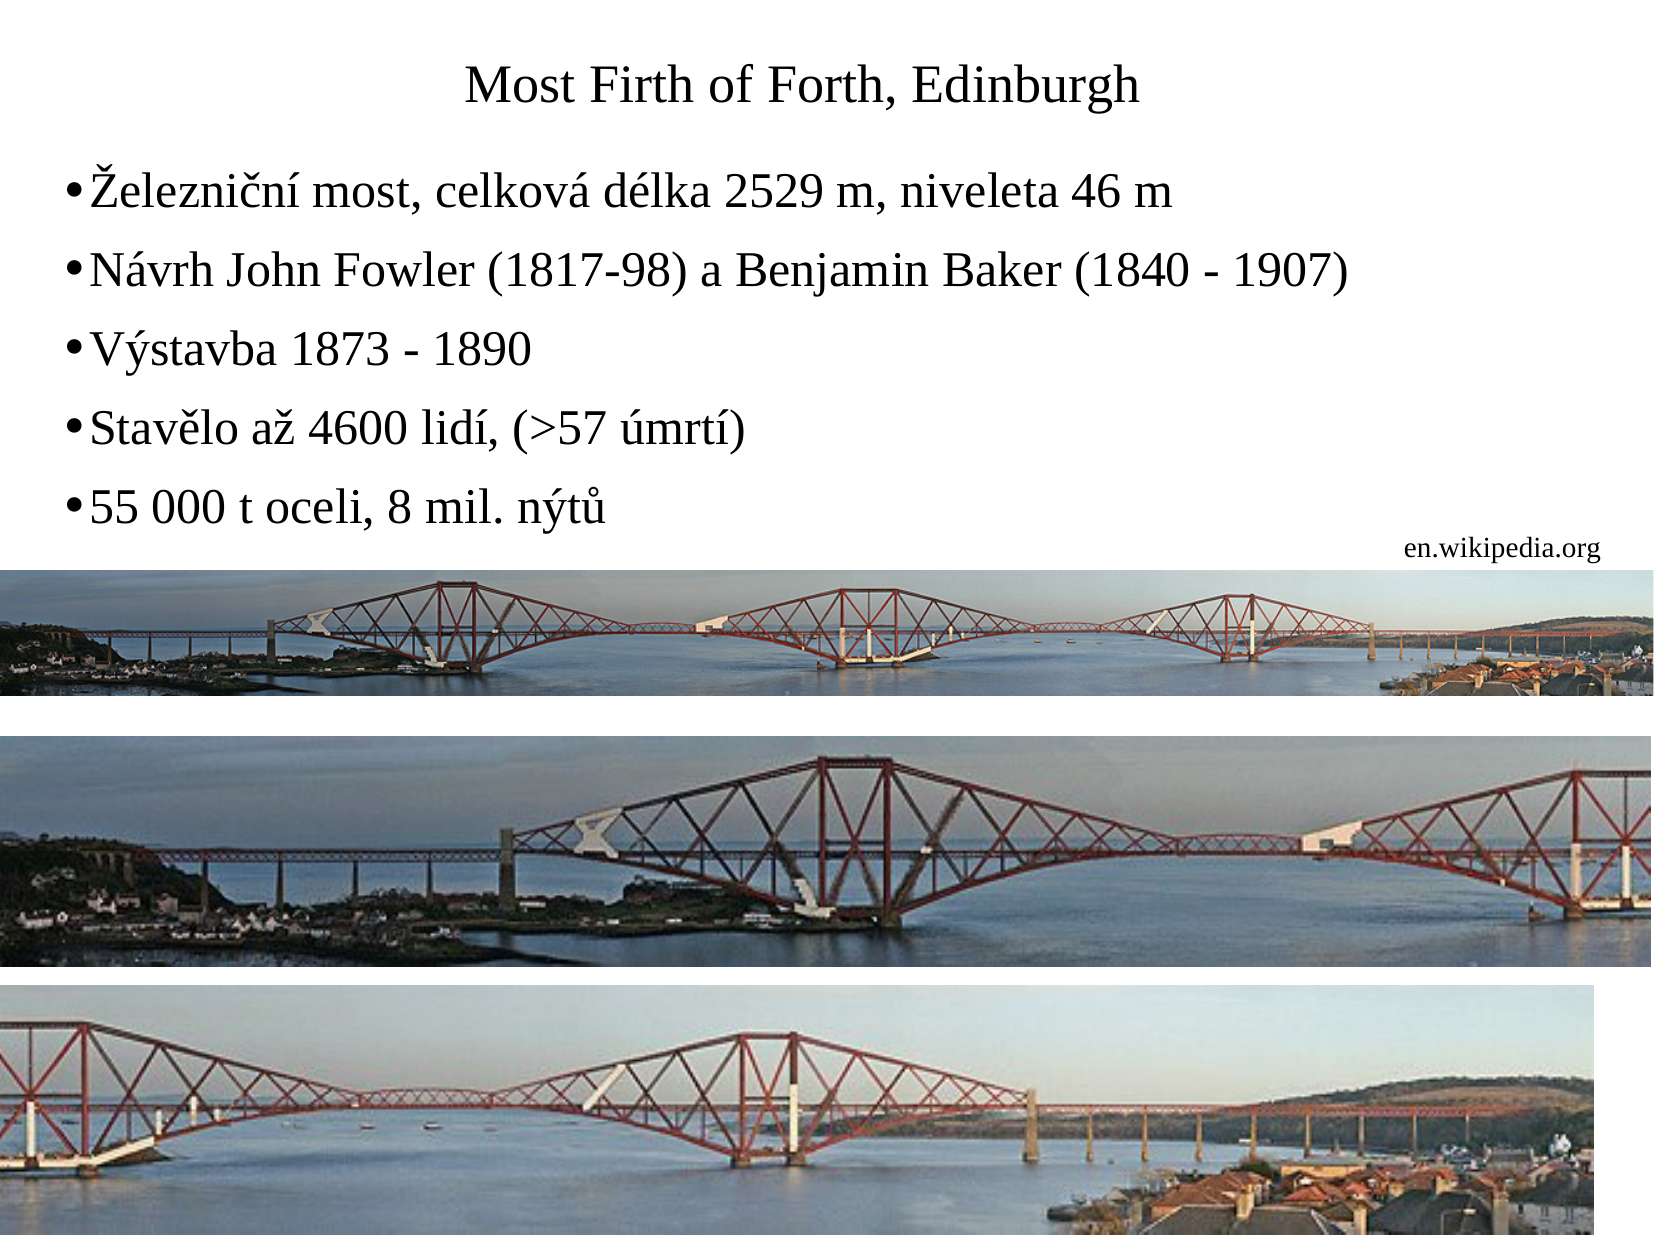

# Most Firth of Forth, Edinburgh
Železniční most, celková délka 2529 m, niveleta 46 m
Návrh John Fowler (1817-98) a Benjamin Baker (1840 - 1907)
Výstavba 1873 - 1890
Stavělo až 4600 lidí, (>57 úmrtí)
55 000 t oceli, 8 mil. nýtů
en.wikipedia.org
31